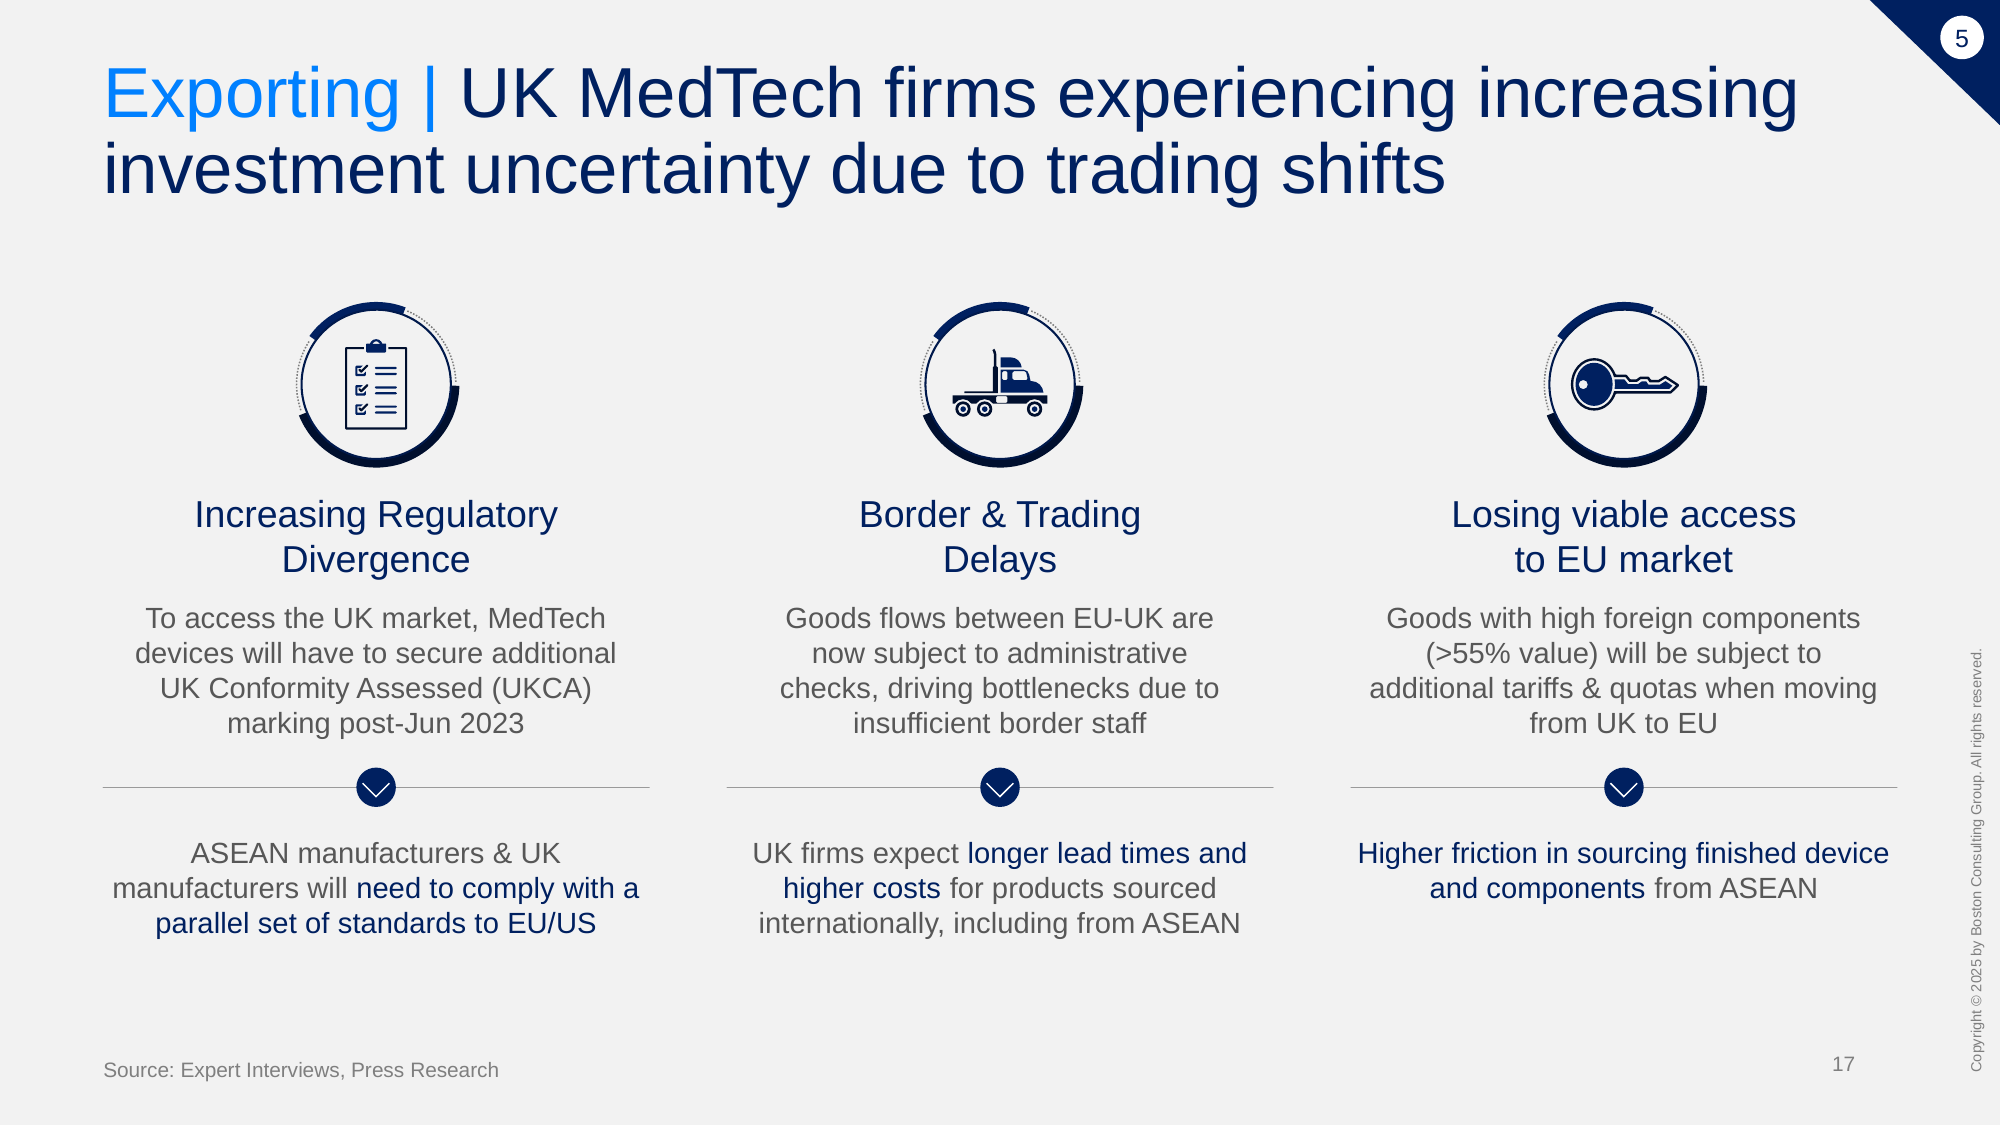

5
# Exporting | UK MedTech firms experiencing increasing investment uncertainty due to trading shifts
Increasing Regulatory Divergence
Border & Trading
Delays
Losing viable access
to EU market
To access the UK market, MedTech devices will have to secure additional
UK Conformity Assessed (UKCA)
marking post-Jun 2023
Goods flows between EU-UK are
now subject to administrative
checks, driving bottlenecks due to insufficient border staff
Goods with high foreign components (>55% value) will be subject to
additional tariffs & quotas when moving from UK to EU
ASEAN manufacturers & UK manufacturers will need to comply with a parallel set of standards to EU/US
UK firms expect longer lead times and higher costs for products sourced internationally, including from ASEAN
Higher friction in sourcing finished device and components from ASEAN
Source: Expert Interviews, Press Research